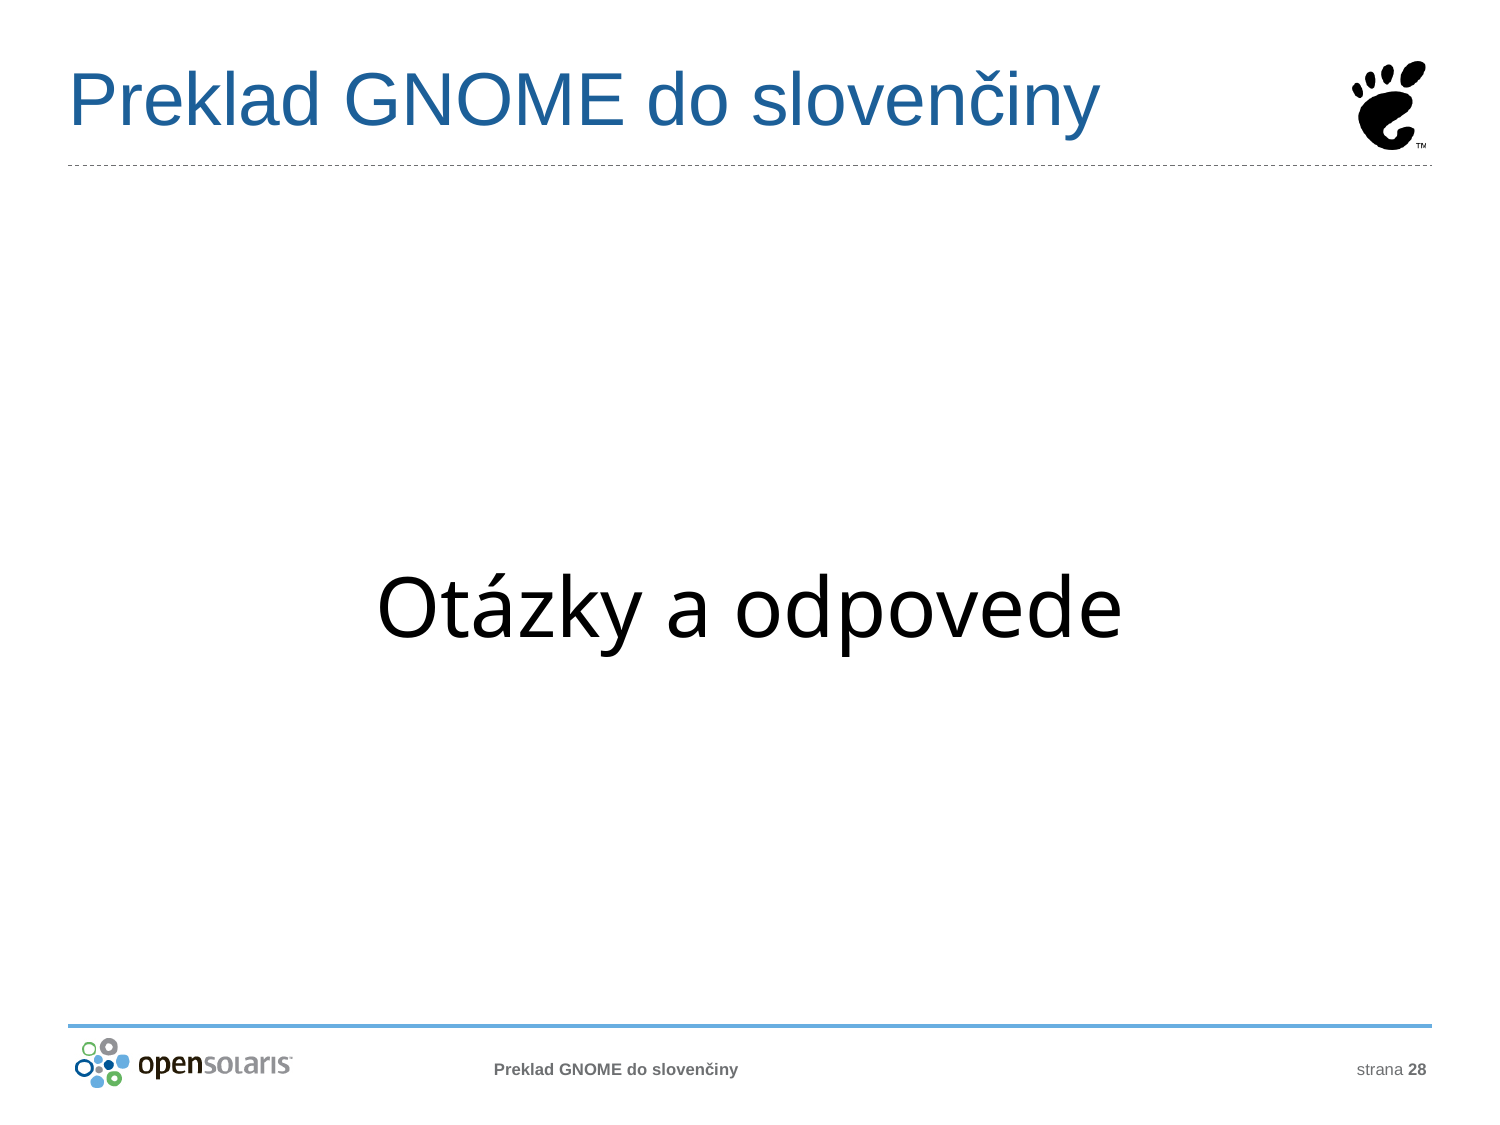

# Preklad GNOME do slovenčiny
Otázky a odpovede
28